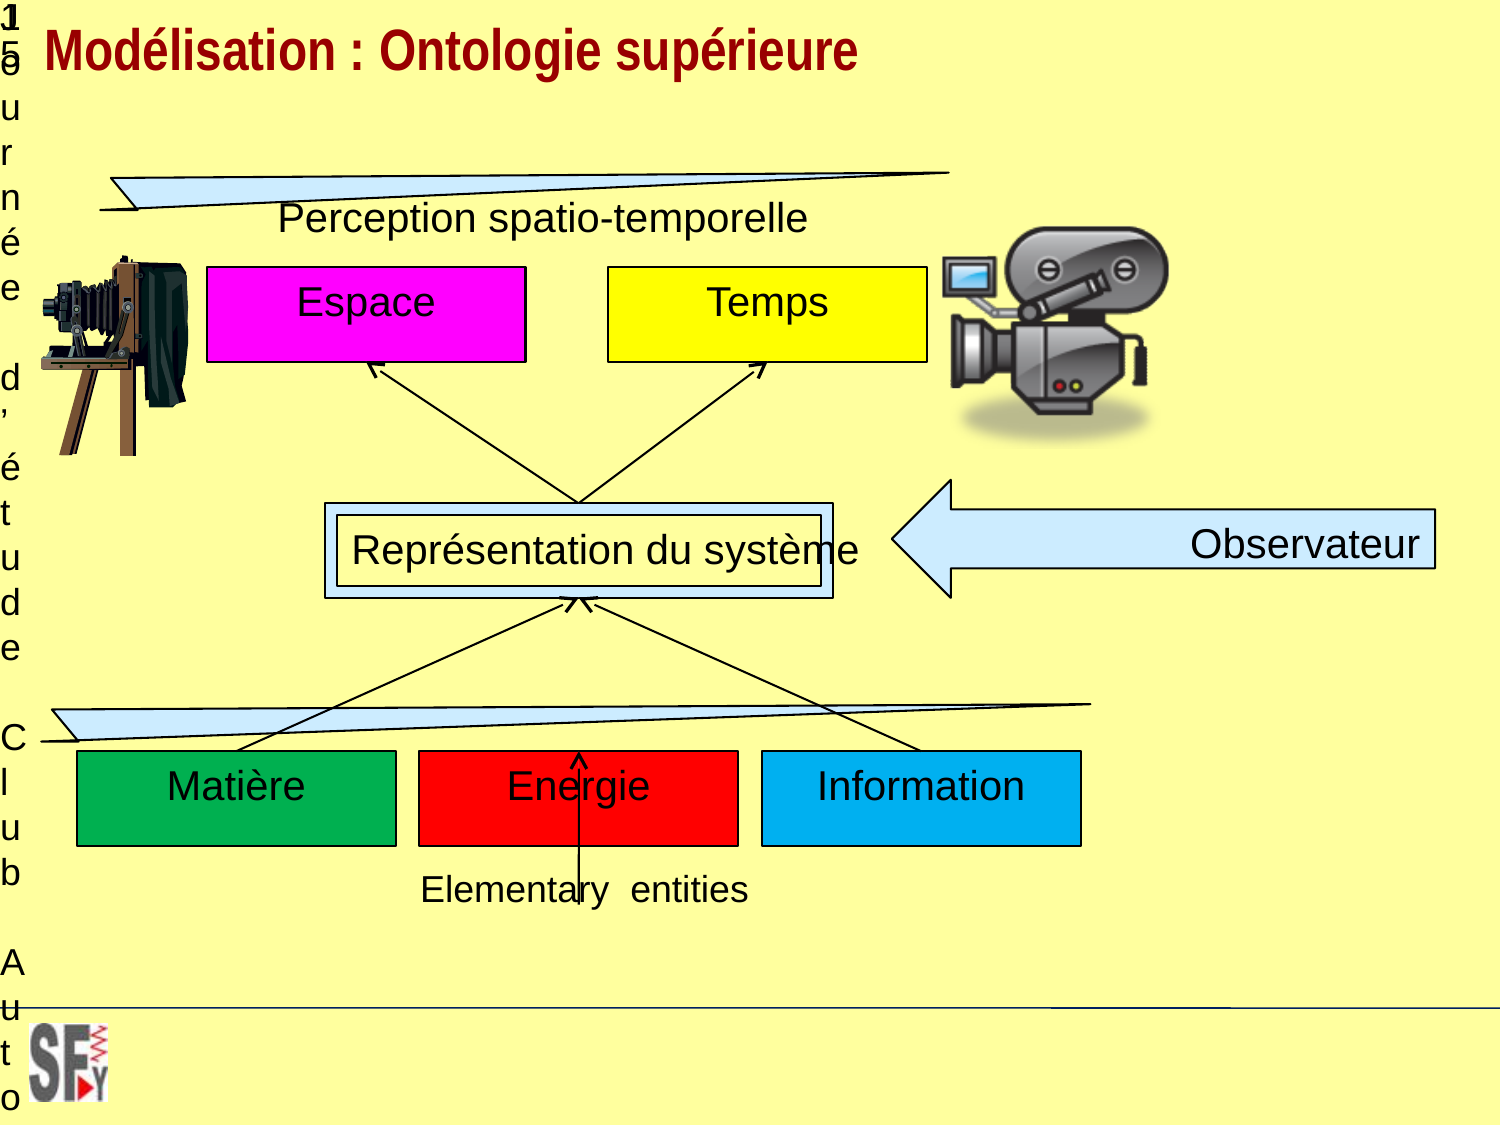

Journée d’étude Club Automation 3/10/2013 - Jean Vieille
# Modélisation : Ontologie supérieure
Perception spatio-temporelle
Espace
Temps
Observateur
Représentation du système
Elementary entities
Matière
Energie
Information